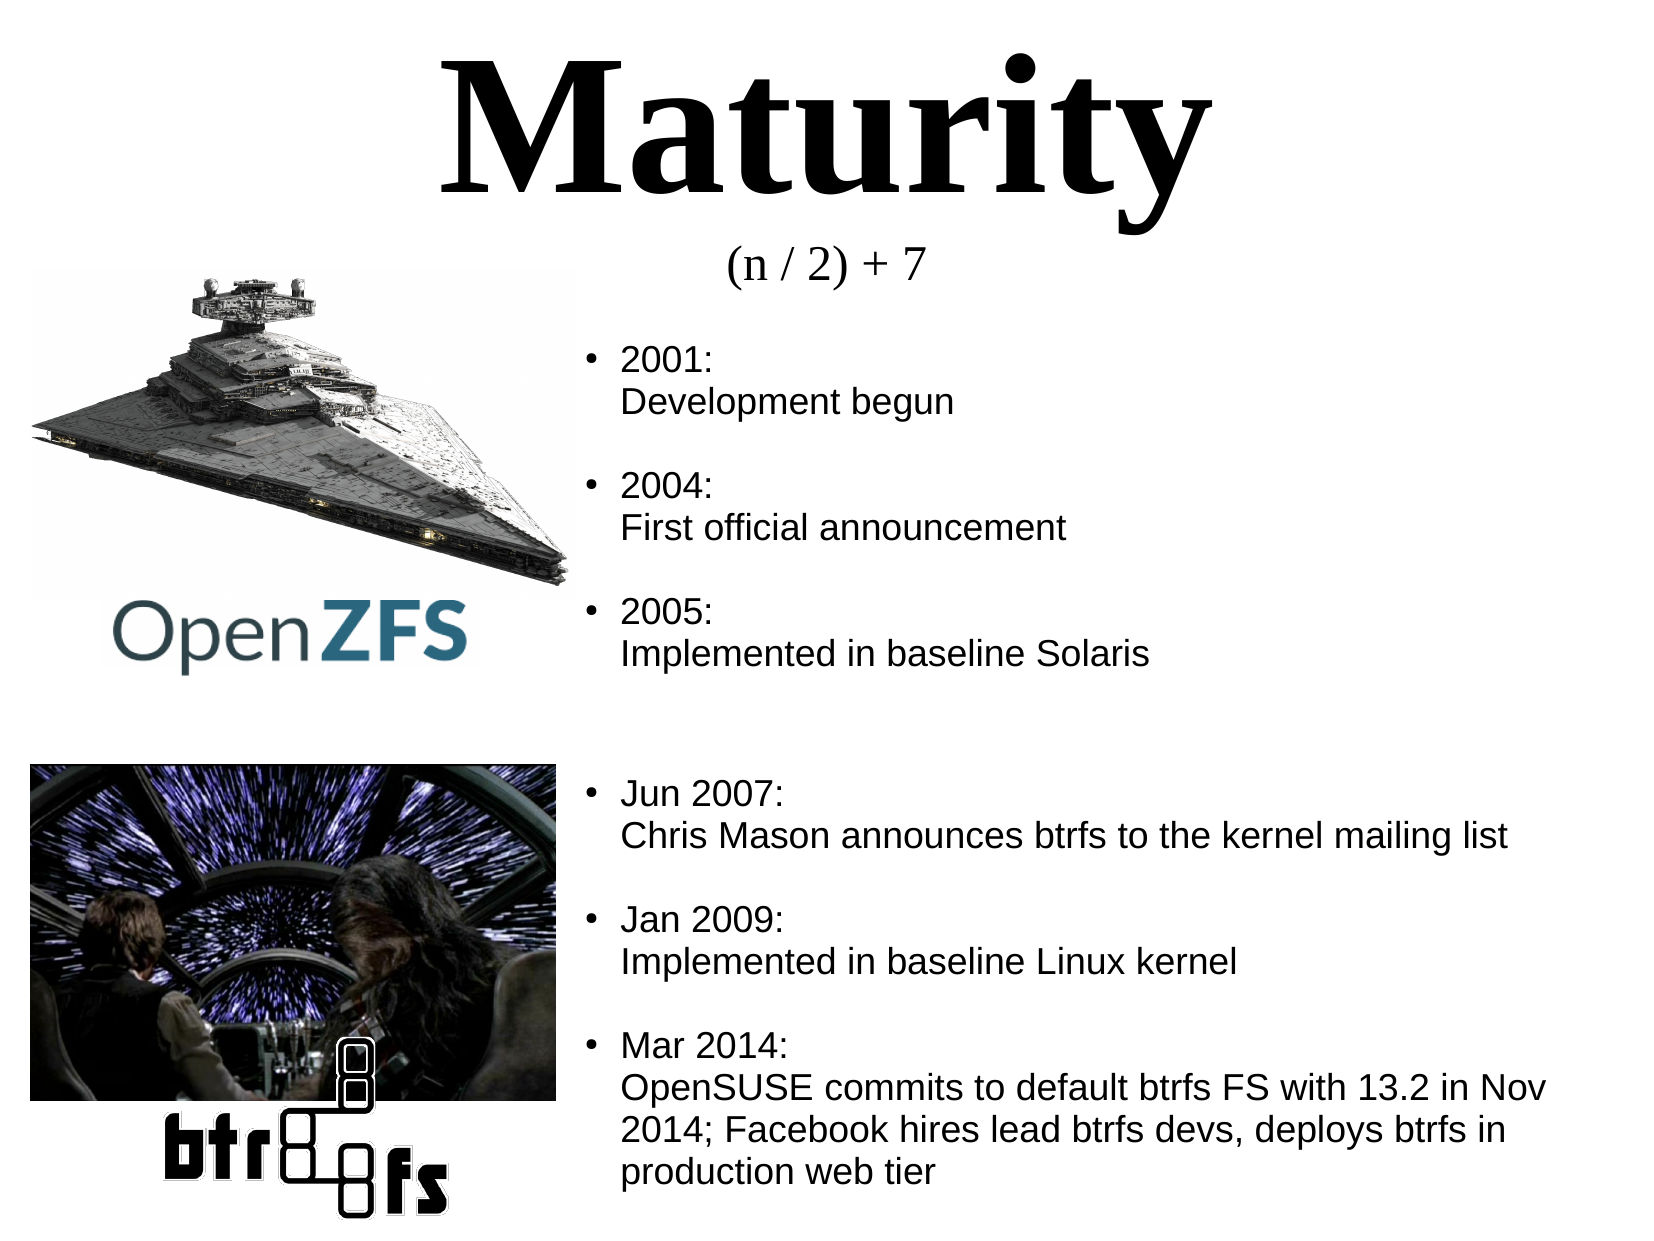

# Maturity (n / 2) + 7
| 2001: Development begun 2004: First official announcement 2005: Implemented in baseline Solaris |
| --- |
| Jun 2007: Chris Mason announces btrfs to the kernel mailing list Jan 2009: Implemented in baseline Linux kernel Mar 2014: OpenSUSE commits to default btrfs FS with 13.2 in Nov 2014; Facebook hires lead btrfs devs, deploys btrfs in production web tier |
| --- |